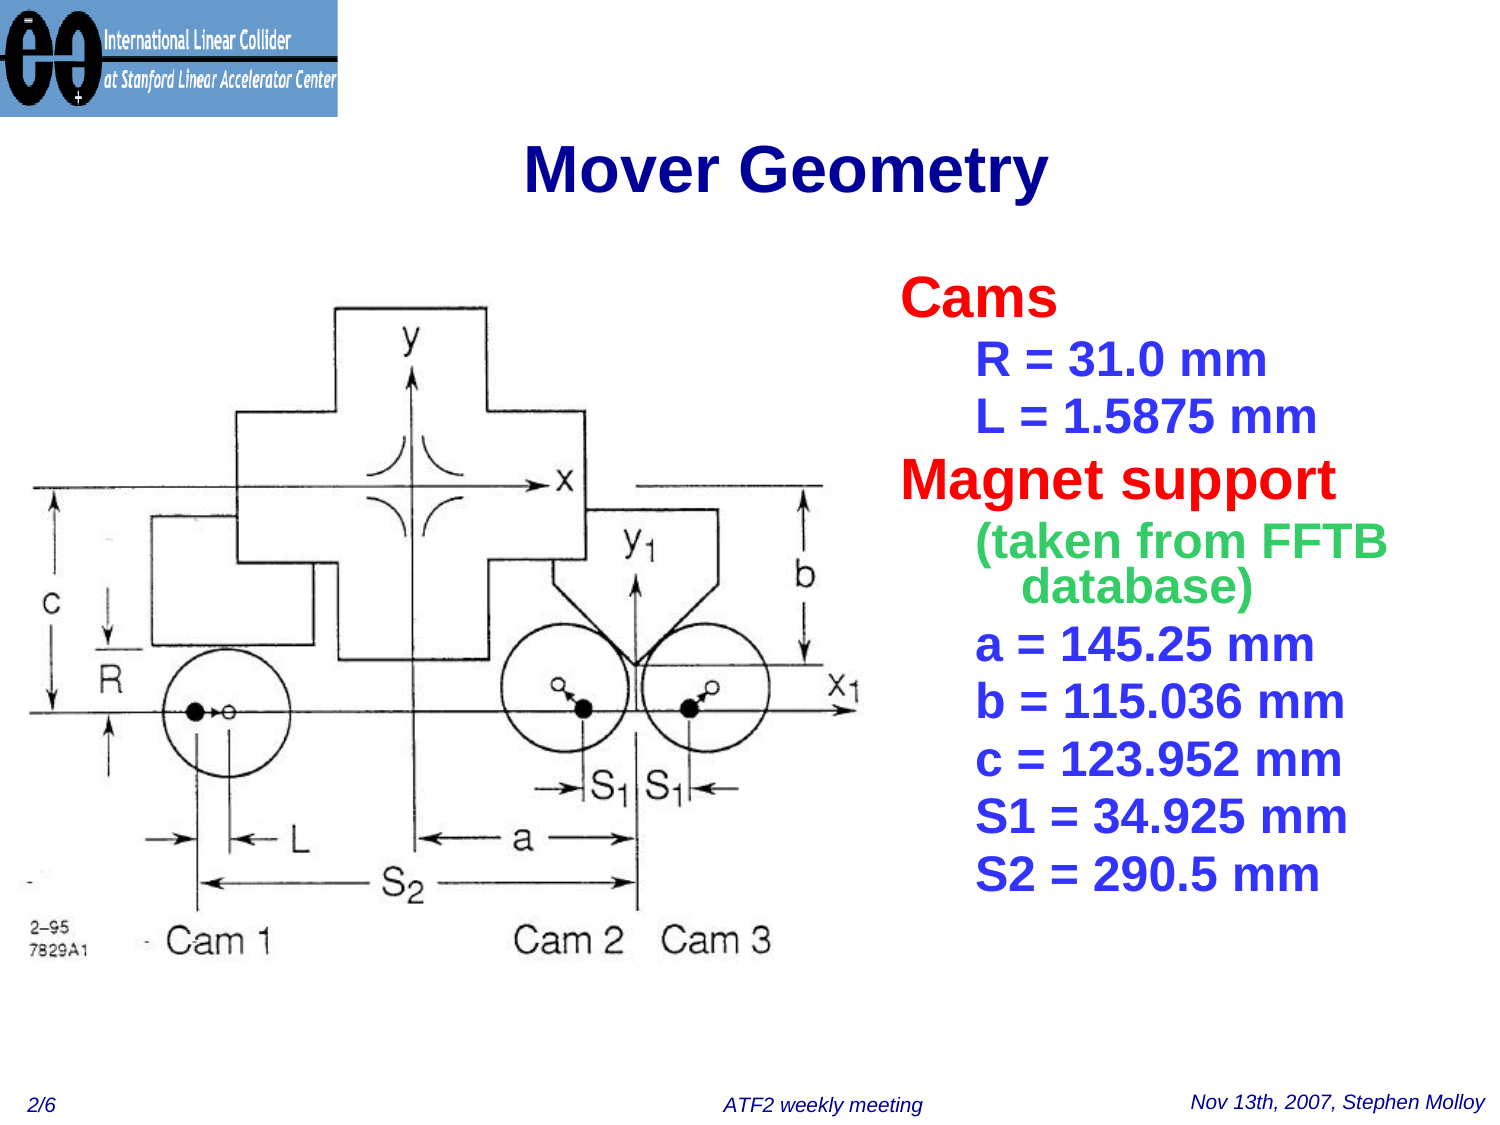

# Mover Geometry
Cams
R = 31.0 mm
L = 1.5875 mm
Magnet support
(taken from FFTB database)
a = 145.25 mm
b = 115.036 mm
c = 123.952 mm
S1 = 34.925 mm
S2 = 290.5 mm